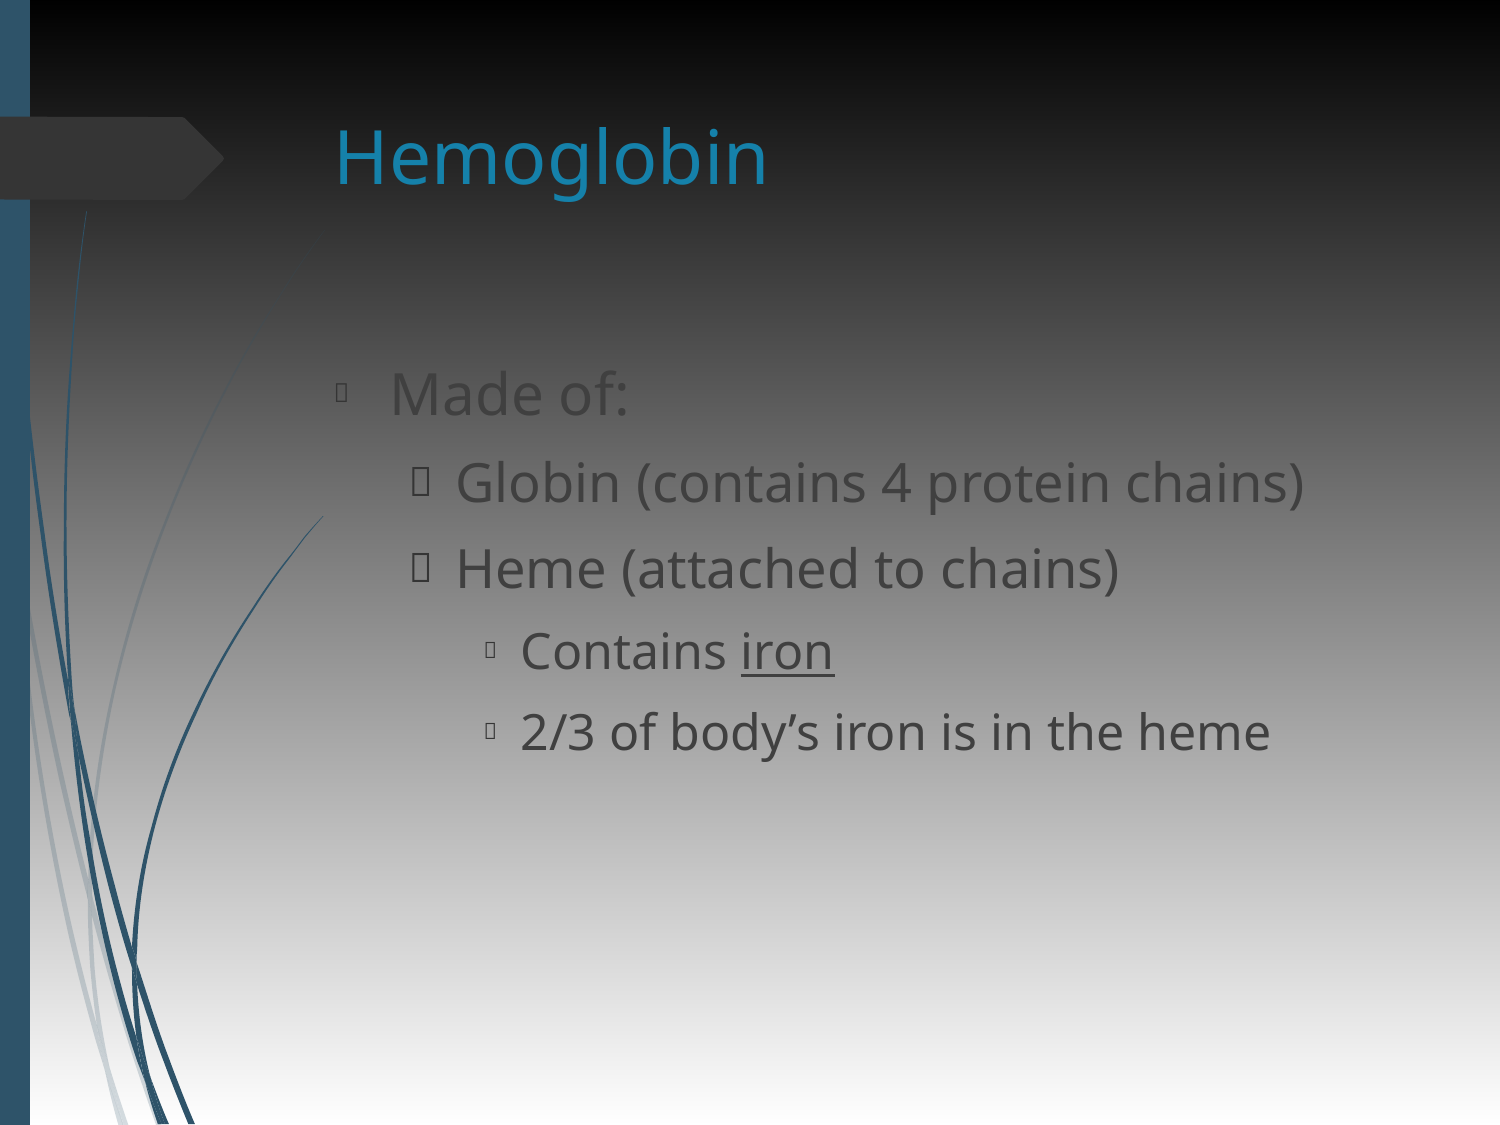

# Hemoglobin
Made of:
Globin (contains 4 protein chains)
Heme (attached to chains)
Contains iron
2/3 of body’s iron is in the heme